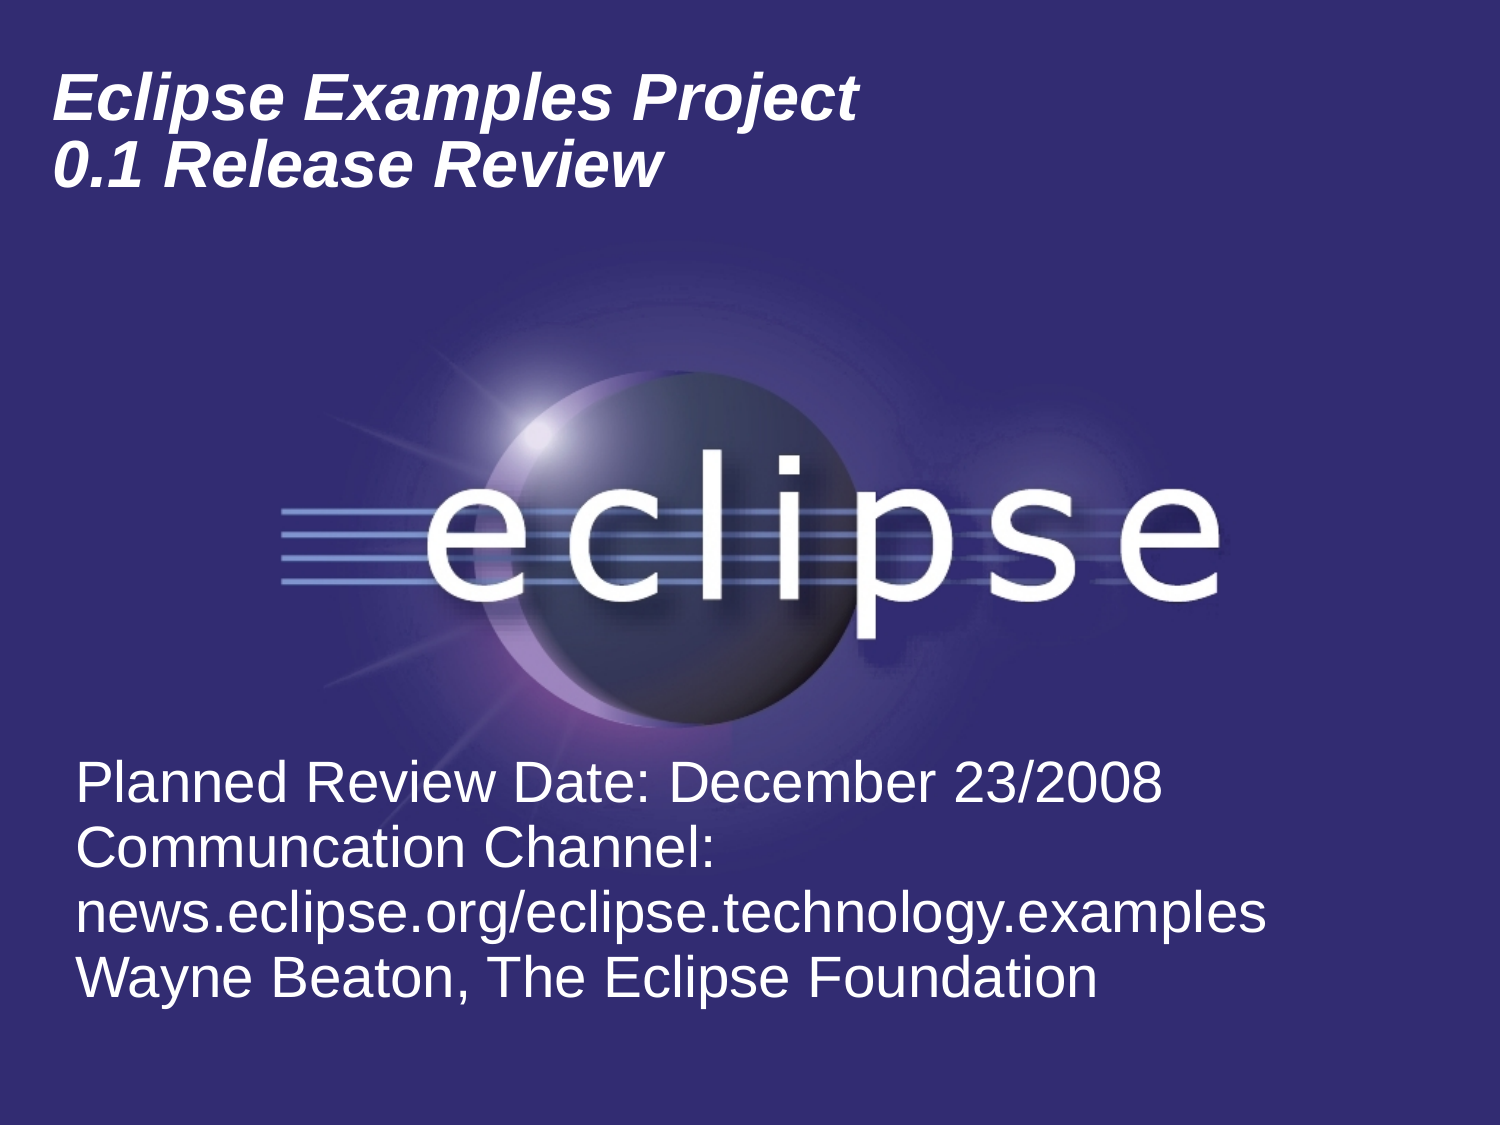

# Eclipse Examples Project 0.1 Release Review
Planned Review Date: December 23/2008
Communcation Channel: news.eclipse.org/eclipse.technology.examples
Wayne Beaton, The Eclipse Foundation